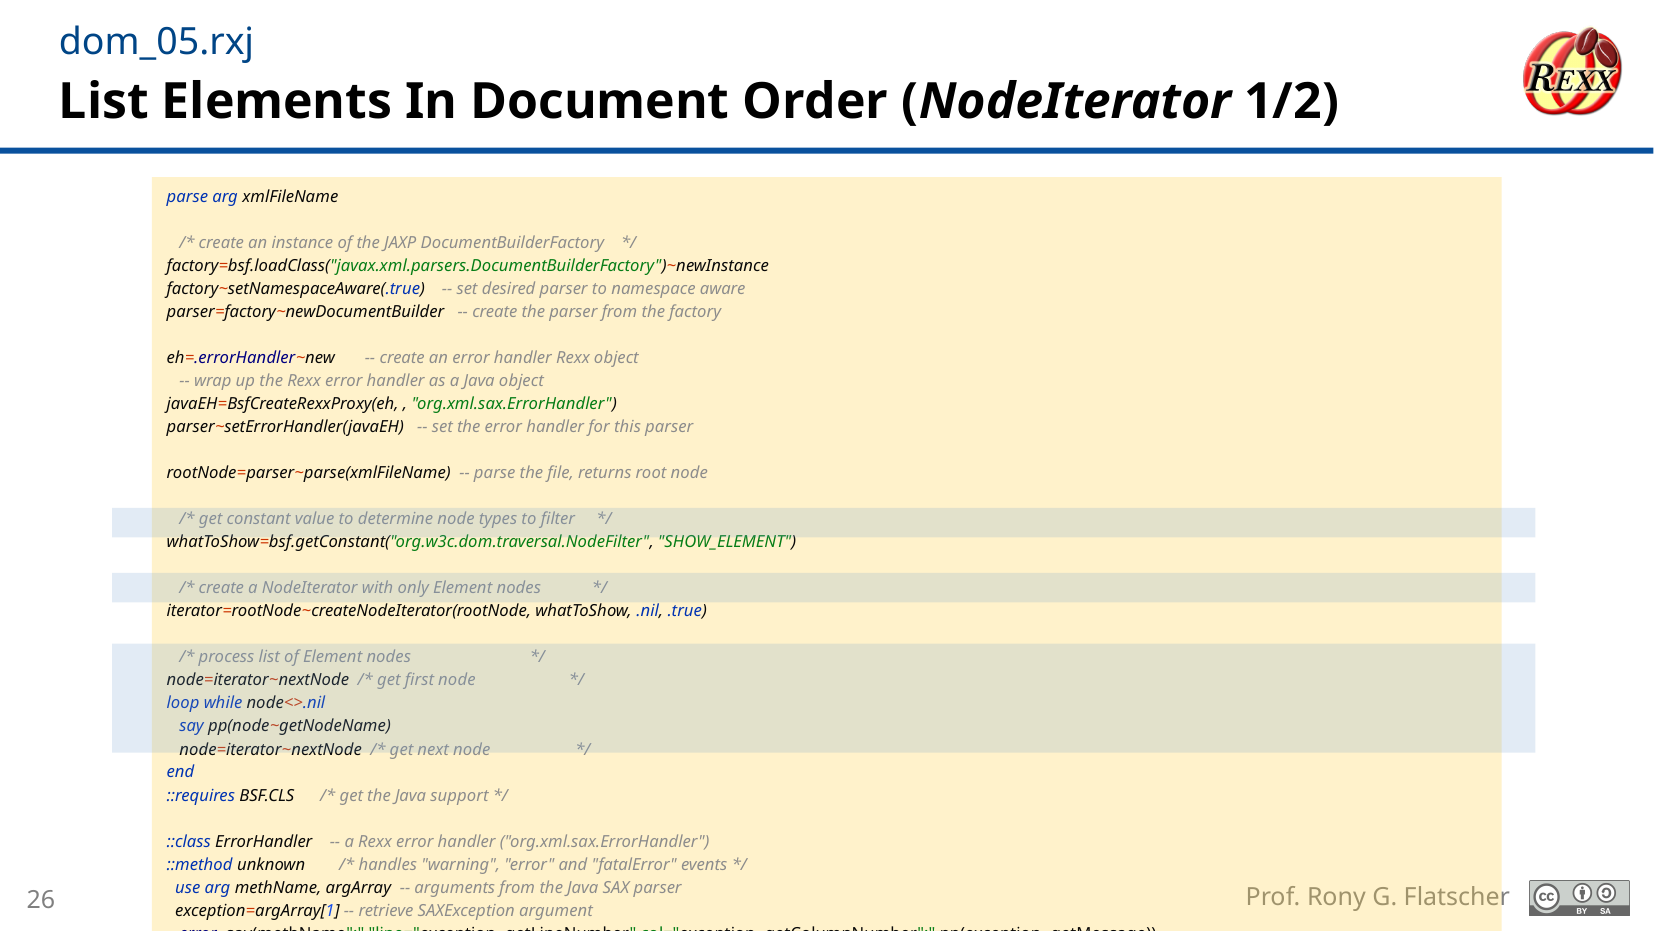

# dom_05.rxj List Elements In Document Order (NodeIterator 1/2)
parse arg xmlFileName
 /* create an instance of the JAXP DocumentBuilderFactory */
factory=bsf.loadClass("javax.xml.parsers.DocumentBuilderFactory")~newInstance
factory~setNamespaceAware(.true) -- set desired parser to namespace aware
parser=factory~newDocumentBuilder -- create the parser from the factory
eh=.errorHandler~new -- create an error handler Rexx object
 -- wrap up the Rexx error handler as a Java object
javaEH=BsfCreateRexxProxy(eh, , "org.xml.sax.ErrorHandler")
parser~setErrorHandler(javaEH) -- set the error handler for this parser
rootNode=parser~parse(xmlFileName) -- parse the file, returns root node
 /* get constant value to determine node types to filter */
whatToShow=bsf.getConstant("org.w3c.dom.traversal.NodeFilter", "SHOW_ELEMENT")
 /* create a NodeIterator with only Element nodes */
iterator=rootNode~createNodeIterator(rootNode, whatToShow, .nil, .true)
 /* process list of Element nodes */
node=iterator~nextNode /* get first node */
loop while node<>.nil
 say pp(node~getNodeName)
 node=iterator~nextNode /* get next node */
end
::requires BSF.CLS /* get the Java support */
::class ErrorHandler -- a Rexx error handler ("org.xml.sax.ErrorHandler")
::method unknown /* handles "warning", "error" and "fatalError" events */
 use arg methName, argArray -- arguments from the Java SAX parser
 exception=argArray[1] -- retrieve SAXException argument
 .error~say(methName":" "line="exception~getLineNumber",col="exception~getColumnNumber":" pp(exception~getMessage))